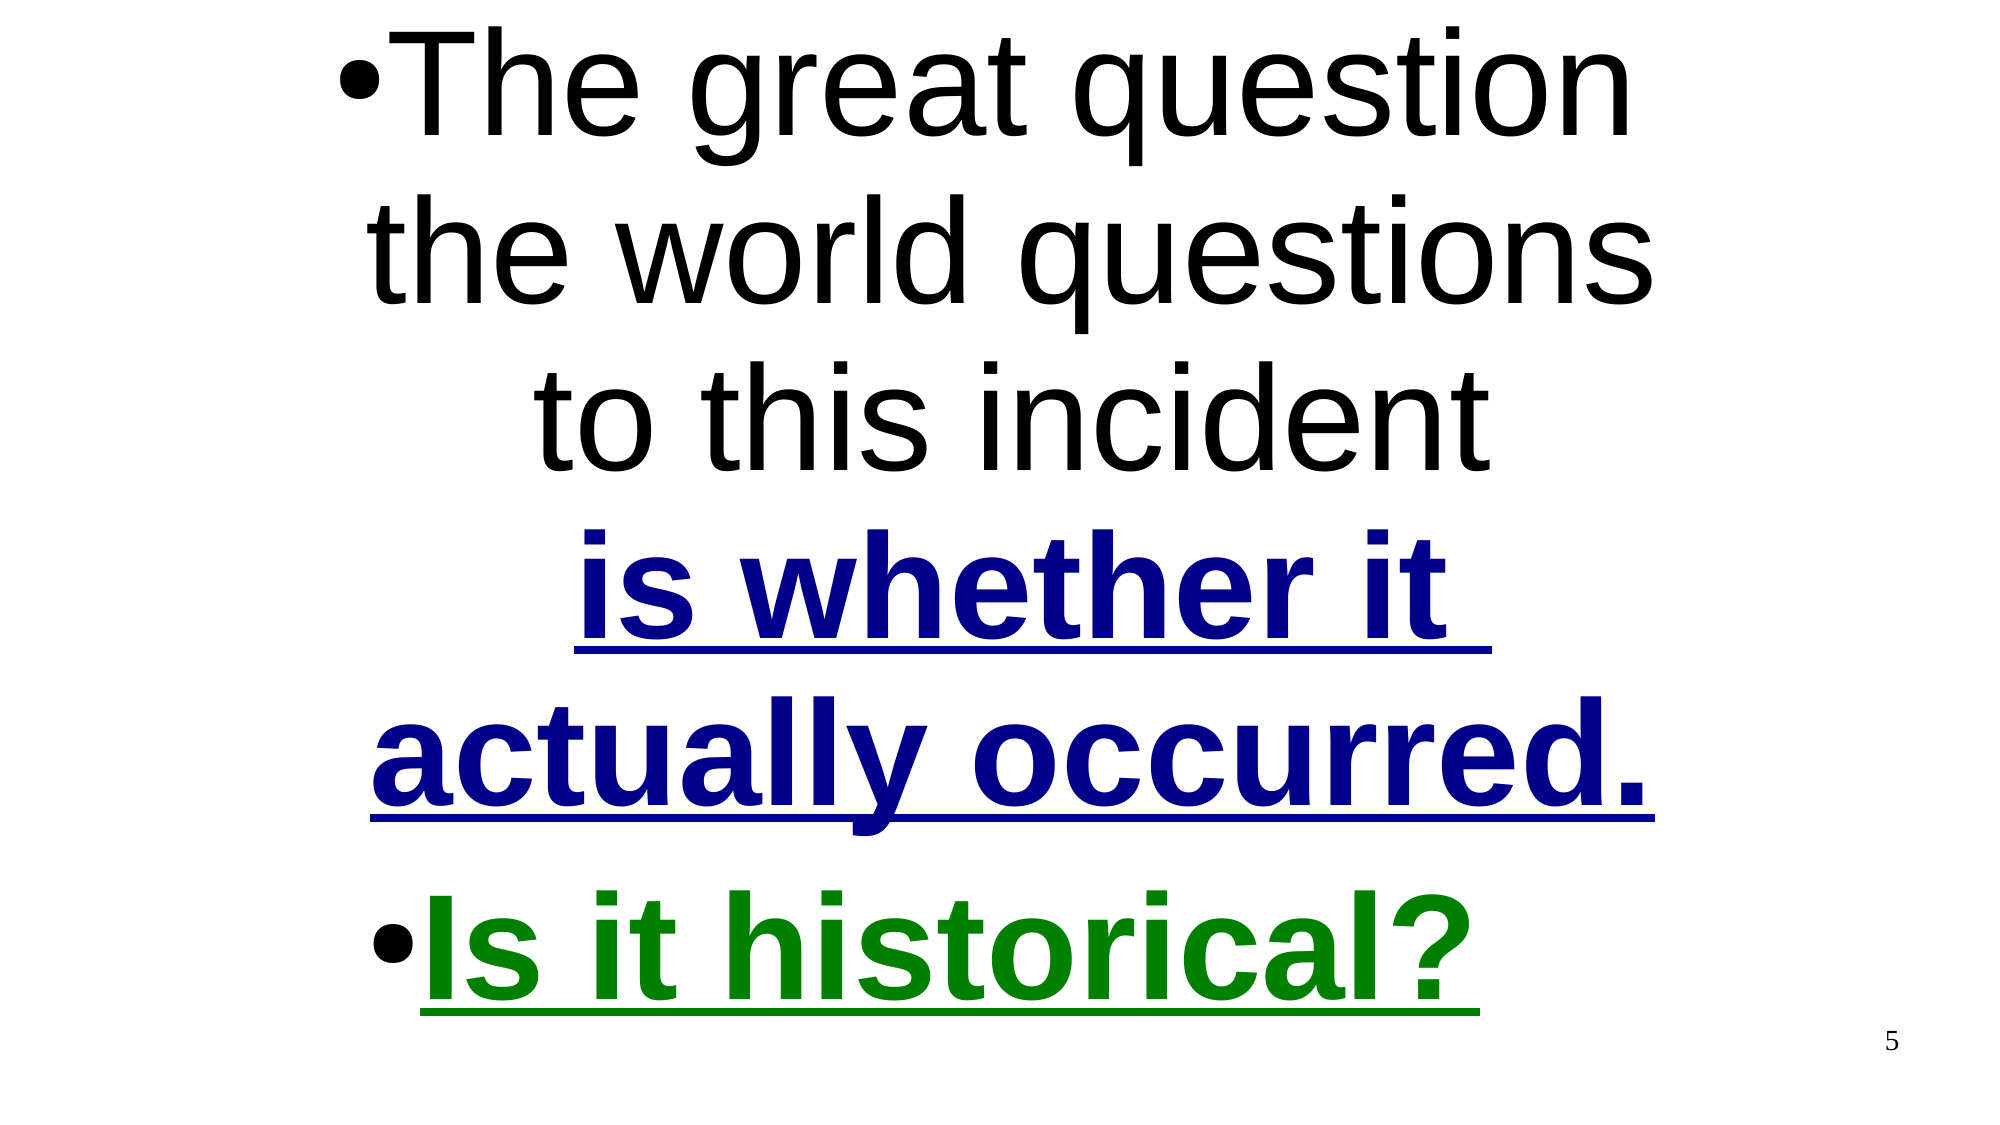

# The great question the world questions to this incident is whether it actually occurred.
Is it historical?
5